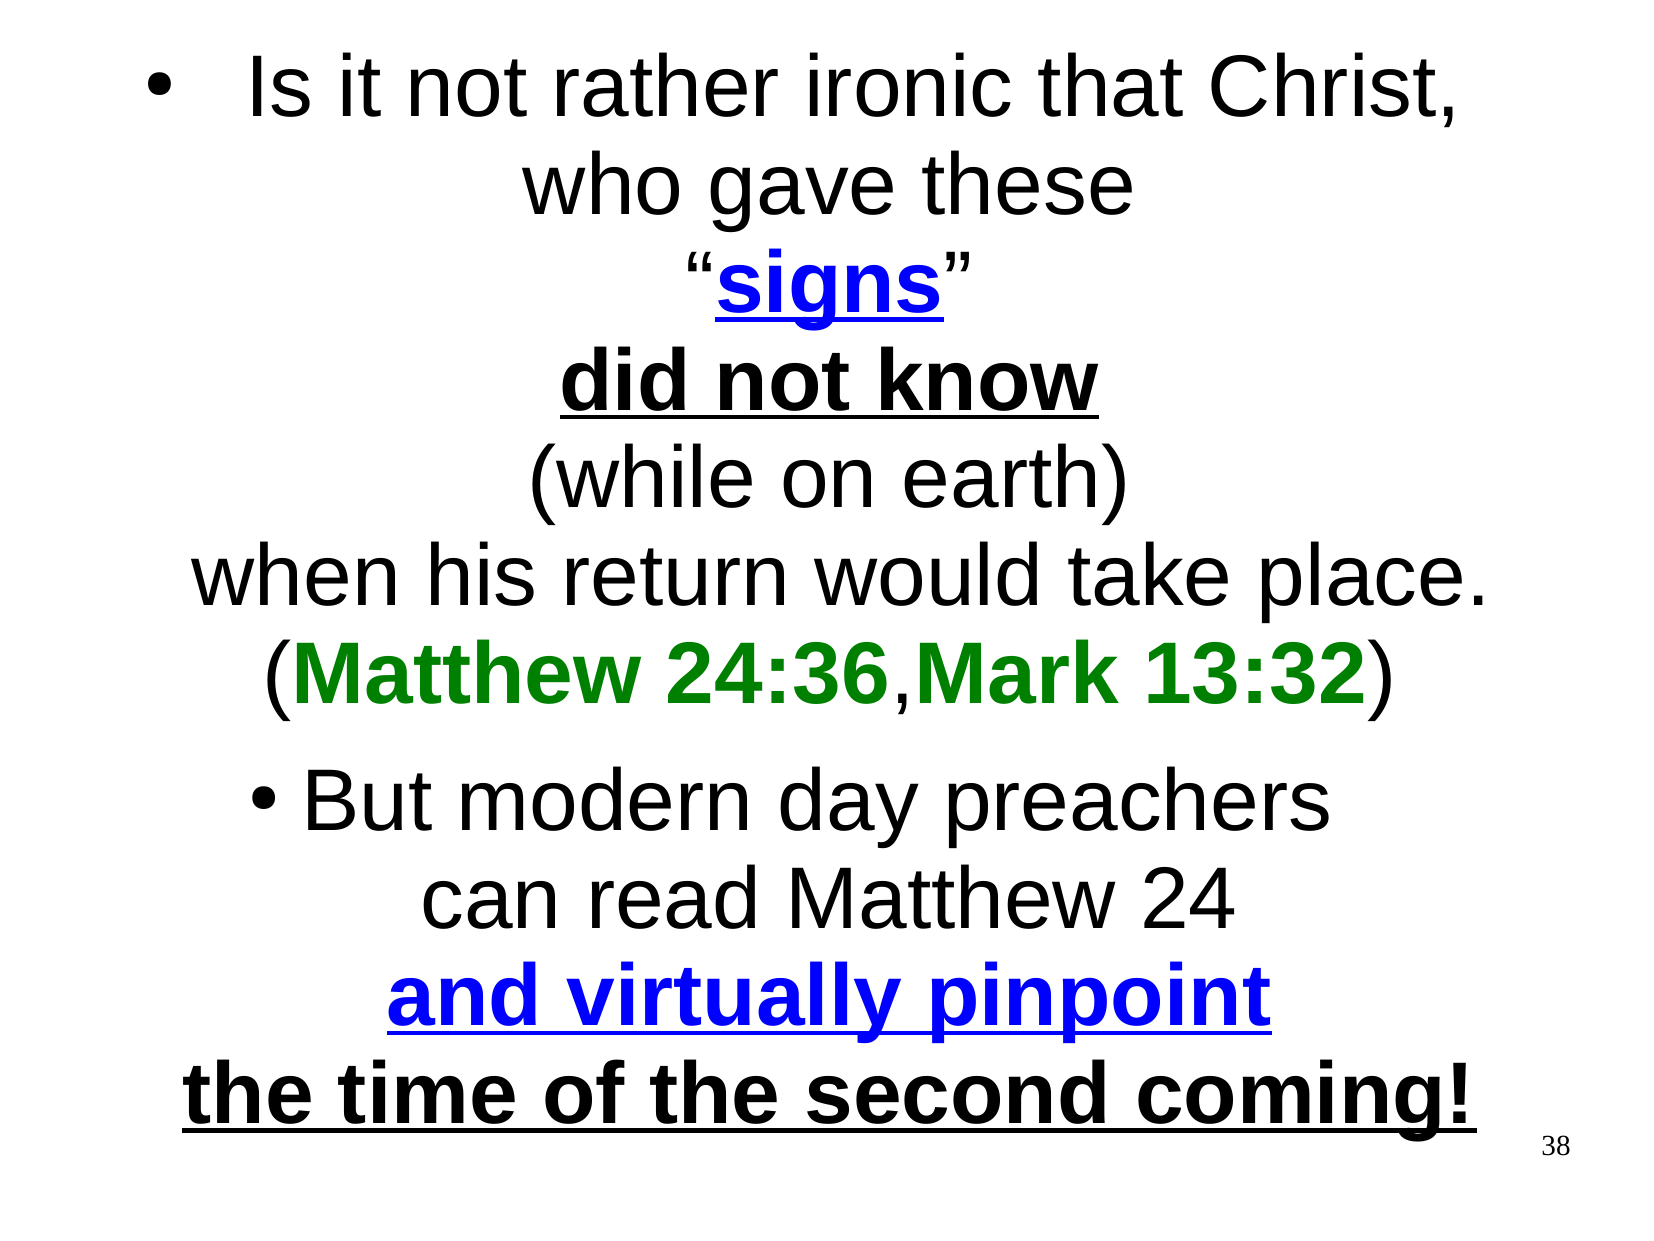

# Is it not rather ironic that Christ, who gave these “signs” did not know (while on earth) when his return would take place. (Matthew 24:36,Mark 13:32)
But modern day preachers
can read Matthew 24
and virtually pinpoint
the time of the second coming!
38